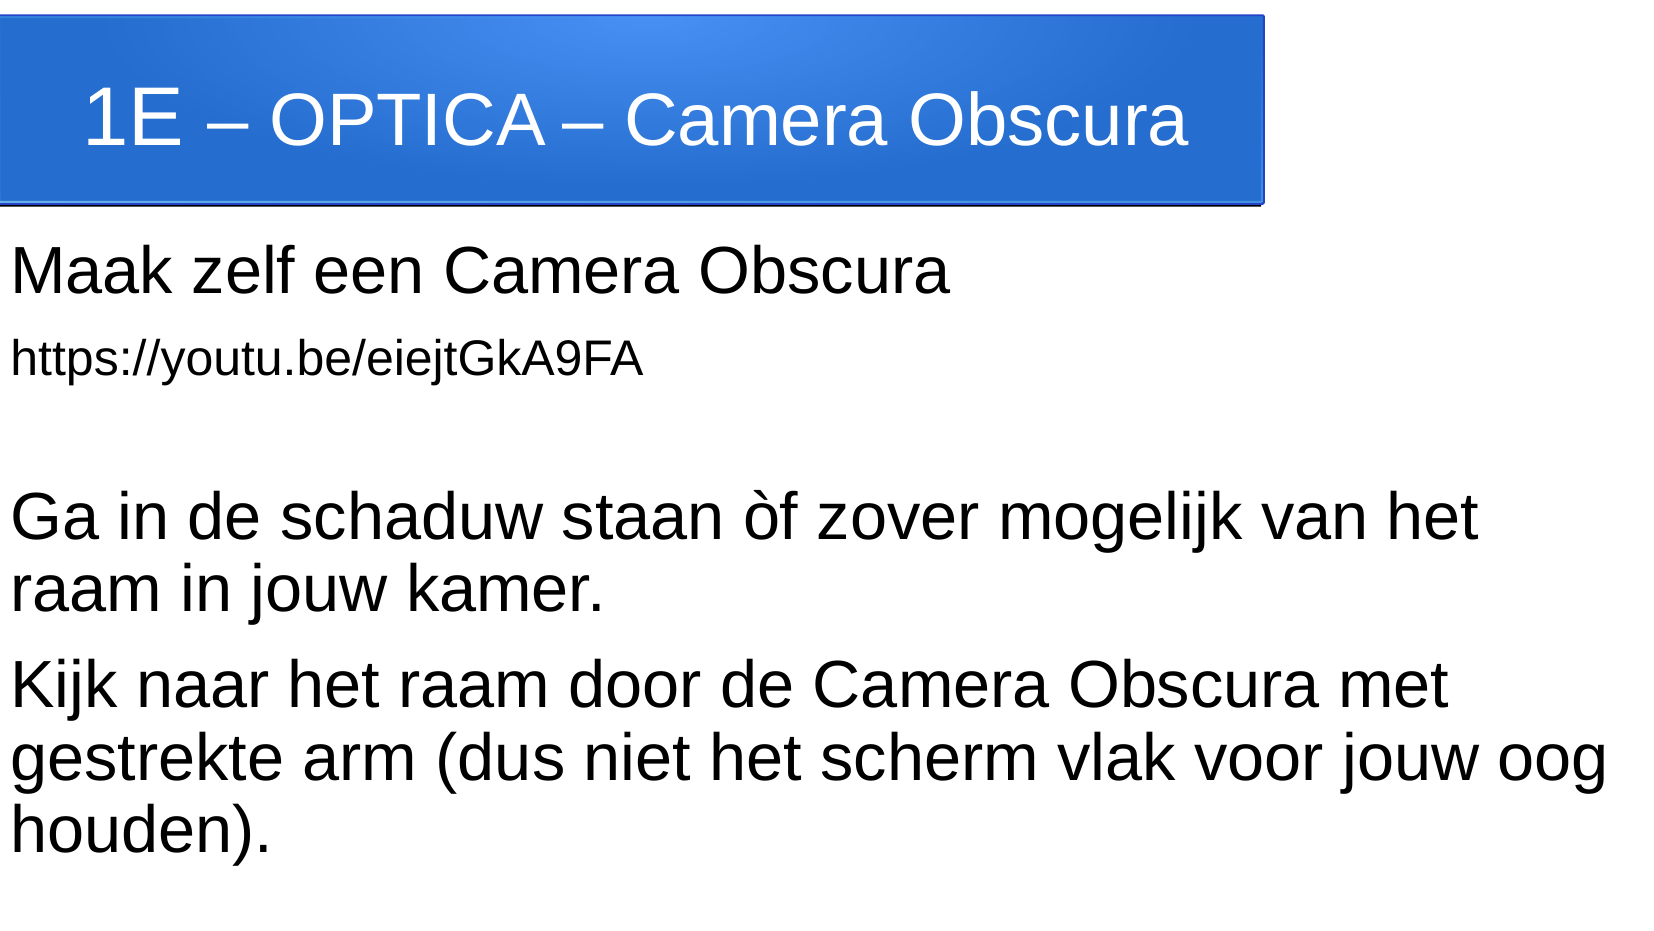

# 1E – OPTICA – Camera Obscura
Maak zelf een Camera Obscura
https://youtu.be/eiejtGkA9FA
Ga in de schaduw staan òf zover mogelijk van het raam in jouw kamer.
Kijk naar het raam door de Camera Obscura met gestrekte arm (dus niet het scherm vlak voor jouw oog houden).